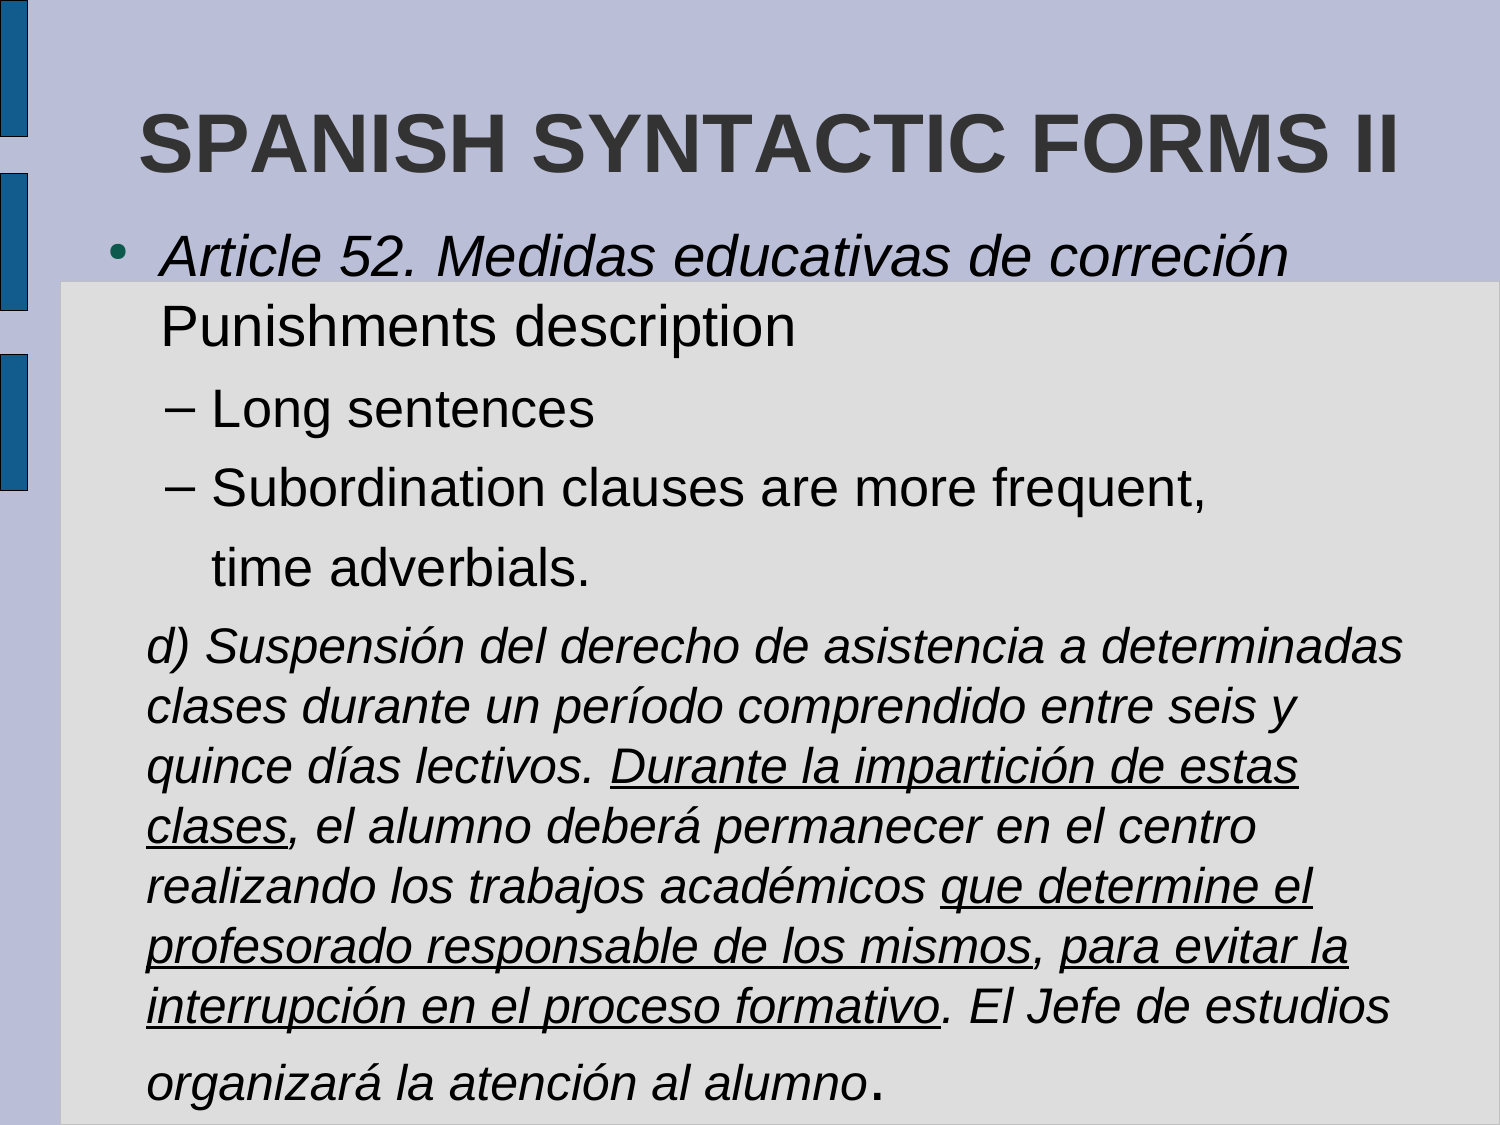

# SPANISH SYNTACTIC FORMS II
Article 52. Medidas educativas de correción Punishments description
Long sentences
Subordination clauses are more frequent,
	time adverbials.
	d) Suspensión del derecho de asistencia a determinadas clases durante un período comprendido entre seis y quince días lectivos. Durante la impartición de estas clases, el alumno deberá permanecer en el centro realizando los trabajos académicos que determine el profesorado responsable de los mismos, para evitar la interrupción en el proceso formativo. El Jefe de estudios organizará la atención al alumno.